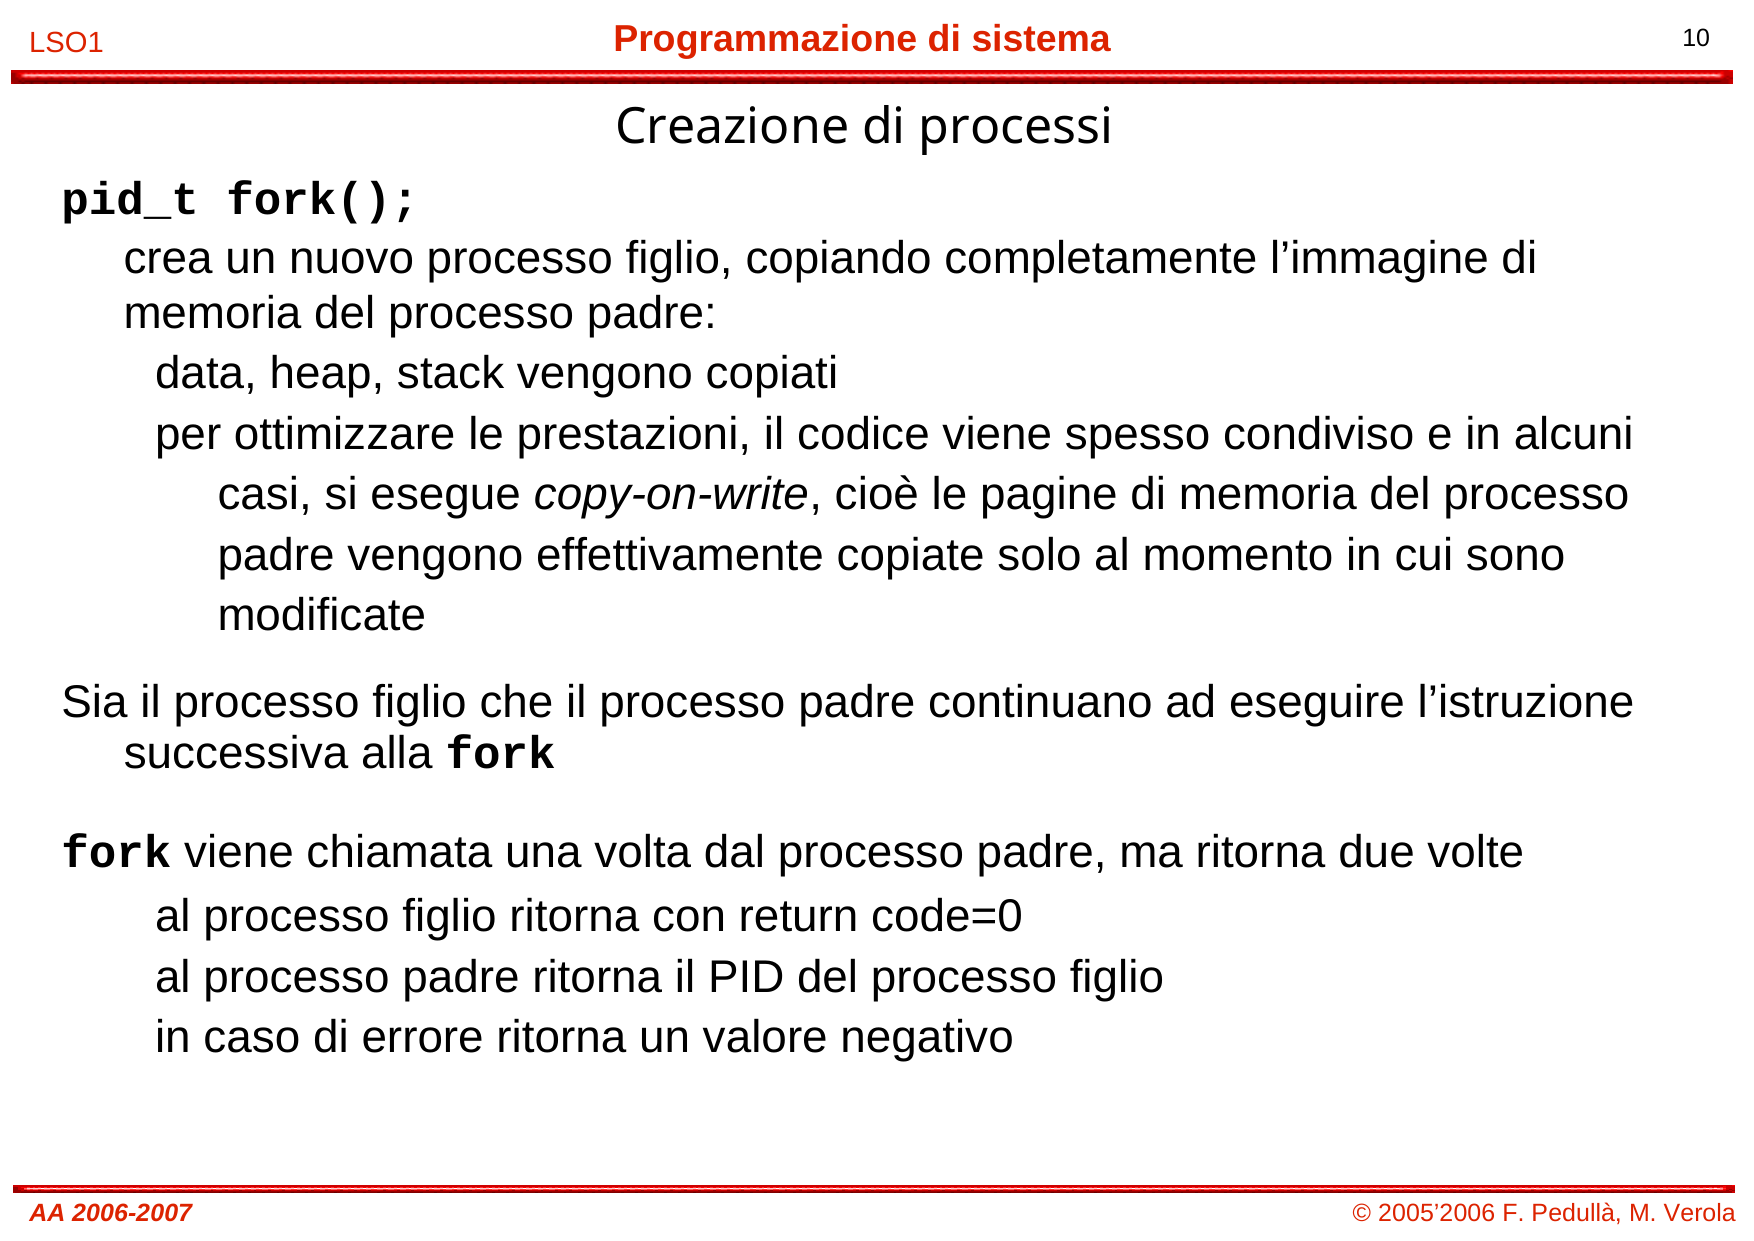

Creazione di processi
# pid_t fork(); crea un nuovo processo figlio, copiando completamente l’immagine di memoria del processo padre:
data, heap, stack vengono copiati
per ottimizzare le prestazioni, il codice viene spesso condiviso e in alcuni casi, si esegue copy-on-write, cioè le pagine di memoria del processo padre vengono effettivamente copiate solo al momento in cui sono modificate
Sia il processo figlio che il processo padre continuano ad eseguire l’istruzione successiva alla fork
fork viene chiamata una volta dal processo padre, ma ritorna due volte
al processo figlio ritorna con return code=0
al processo padre ritorna il PID del processo figlio
in caso di errore ritorna un valore negativo